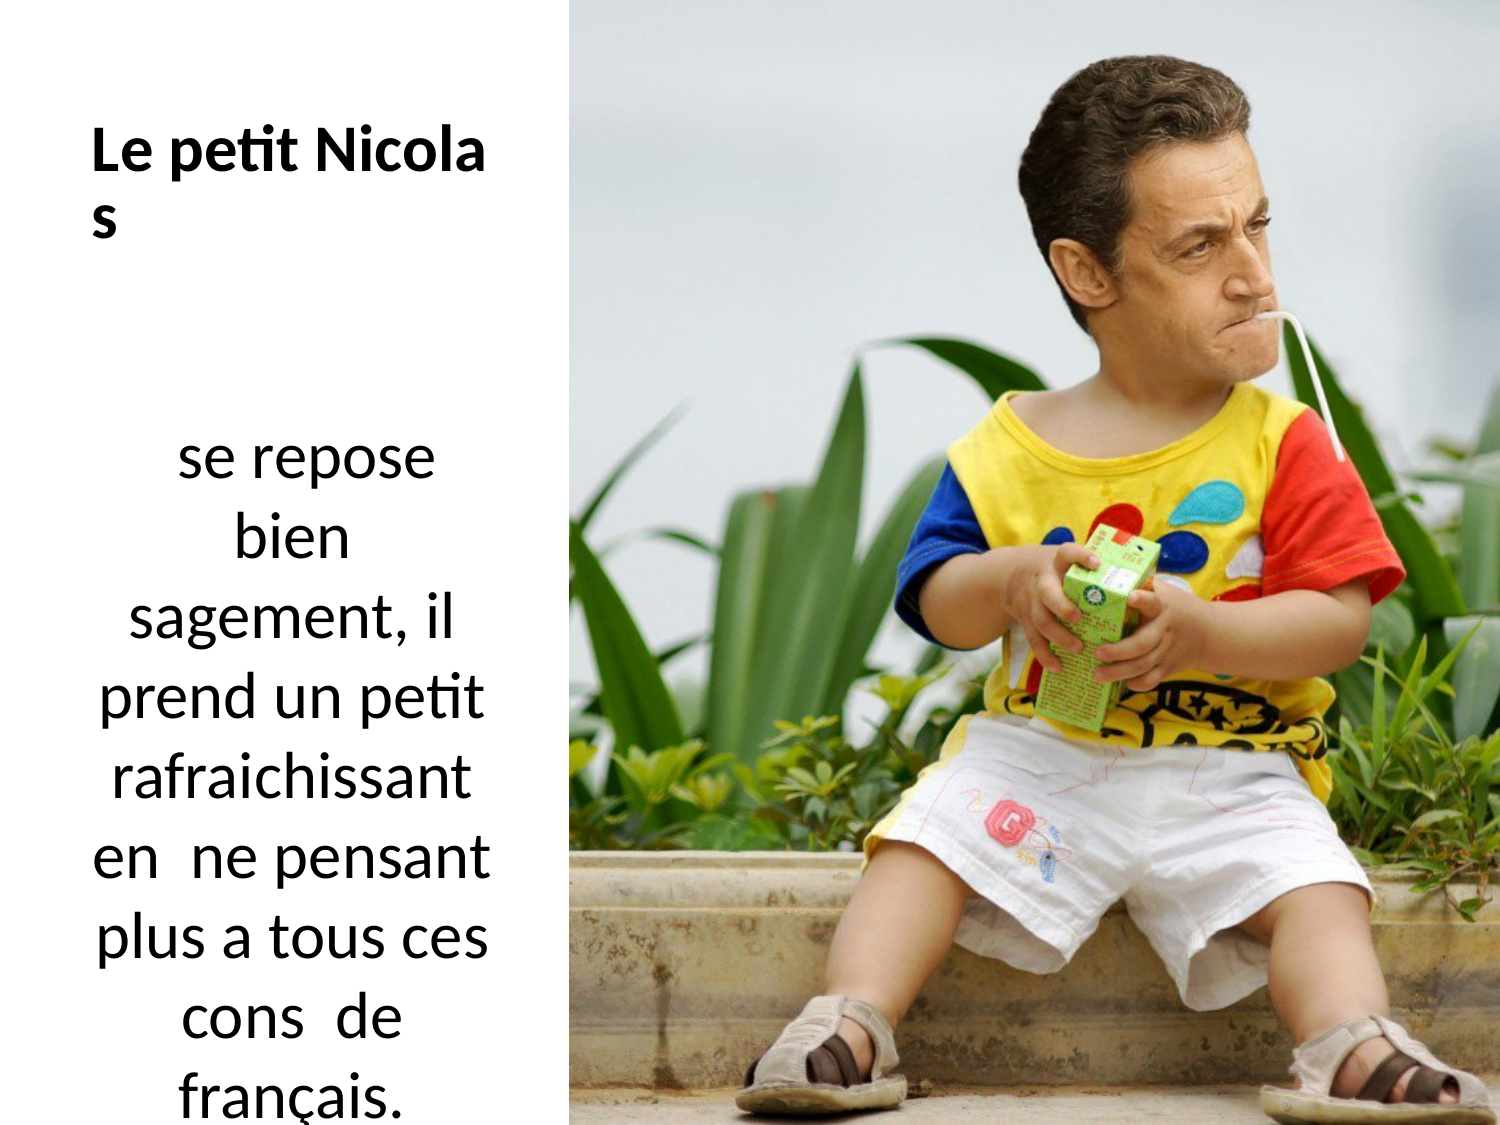

# Le petit Nicolas   se repose bien sagement, il prend un petit rafraichissant en ne pensant plus a tous ces cons de français.